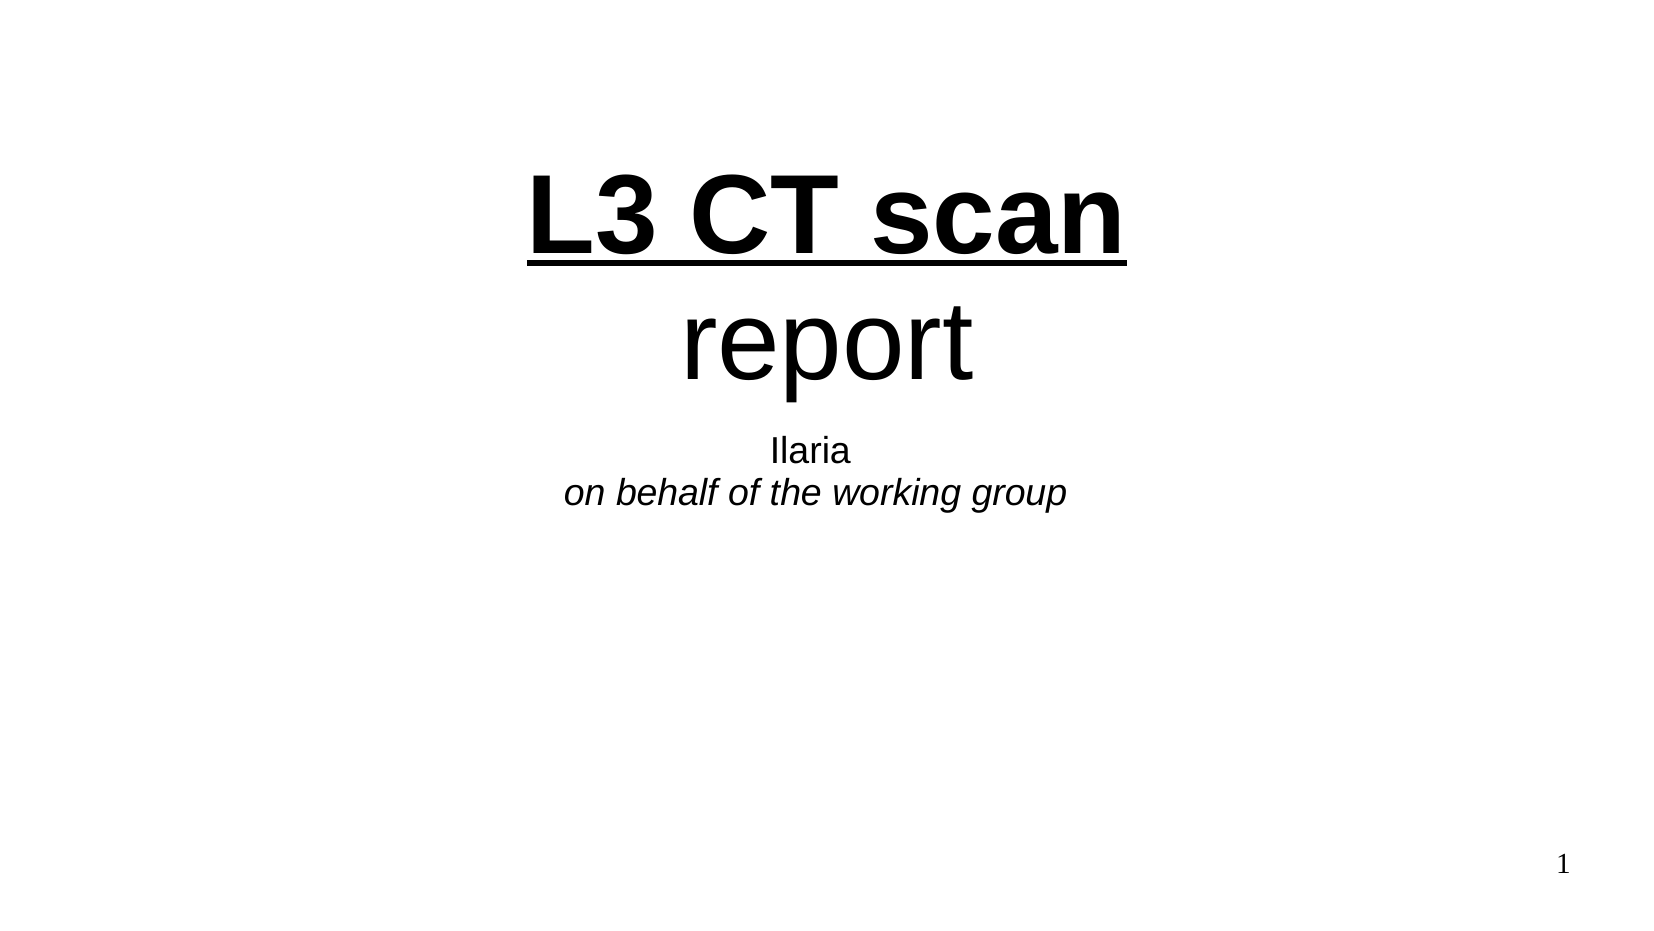

L3 CT scan
report
Ilaria
on behalf of the working group
1